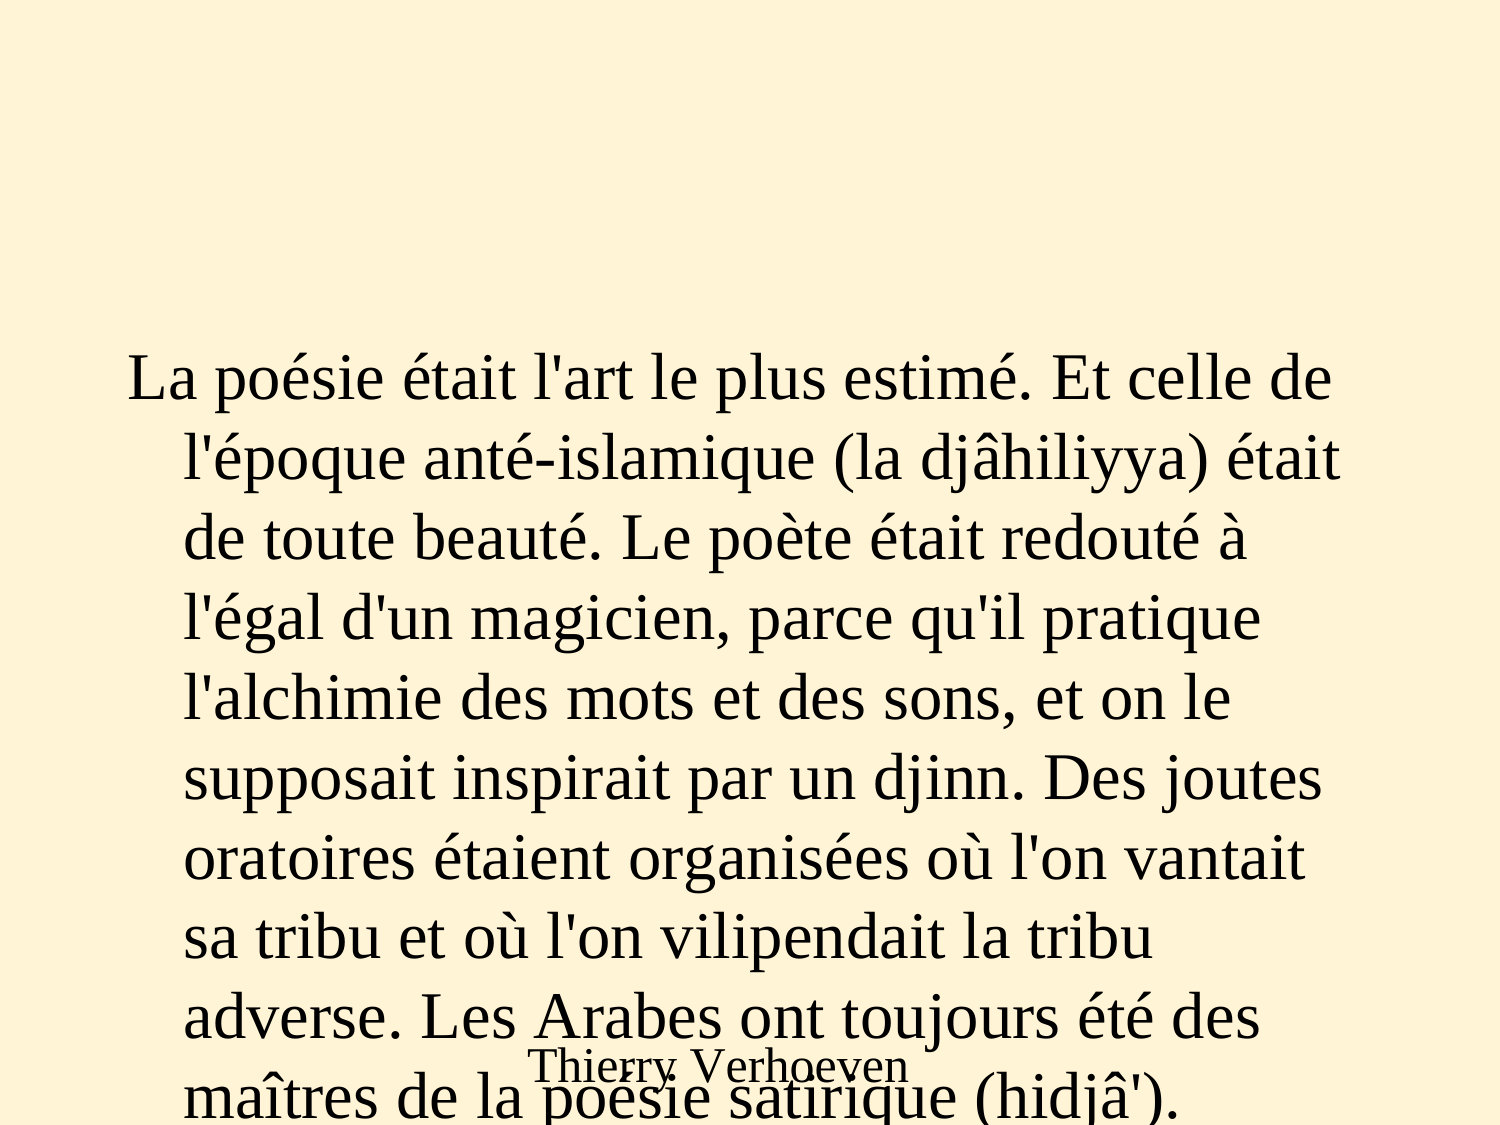

#
La poésie était l'art le plus estimé. Et celle de l'époque anté-islamique (la djâhiliyya) était de toute beauté. Le poète était redouté à l'égal d'un magicien, parce qu'il pratique l'alchimie des mots et des sons, et on le supposait inspirait par un djinn. Des joutes oratoires étaient organisées où l'on vantait sa tribu et où l'on vilipendait la tribu adverse. Les Arabes ont toujours été des maîtres de la poésie satirique (hidjâ').
Thierry Verhoeven